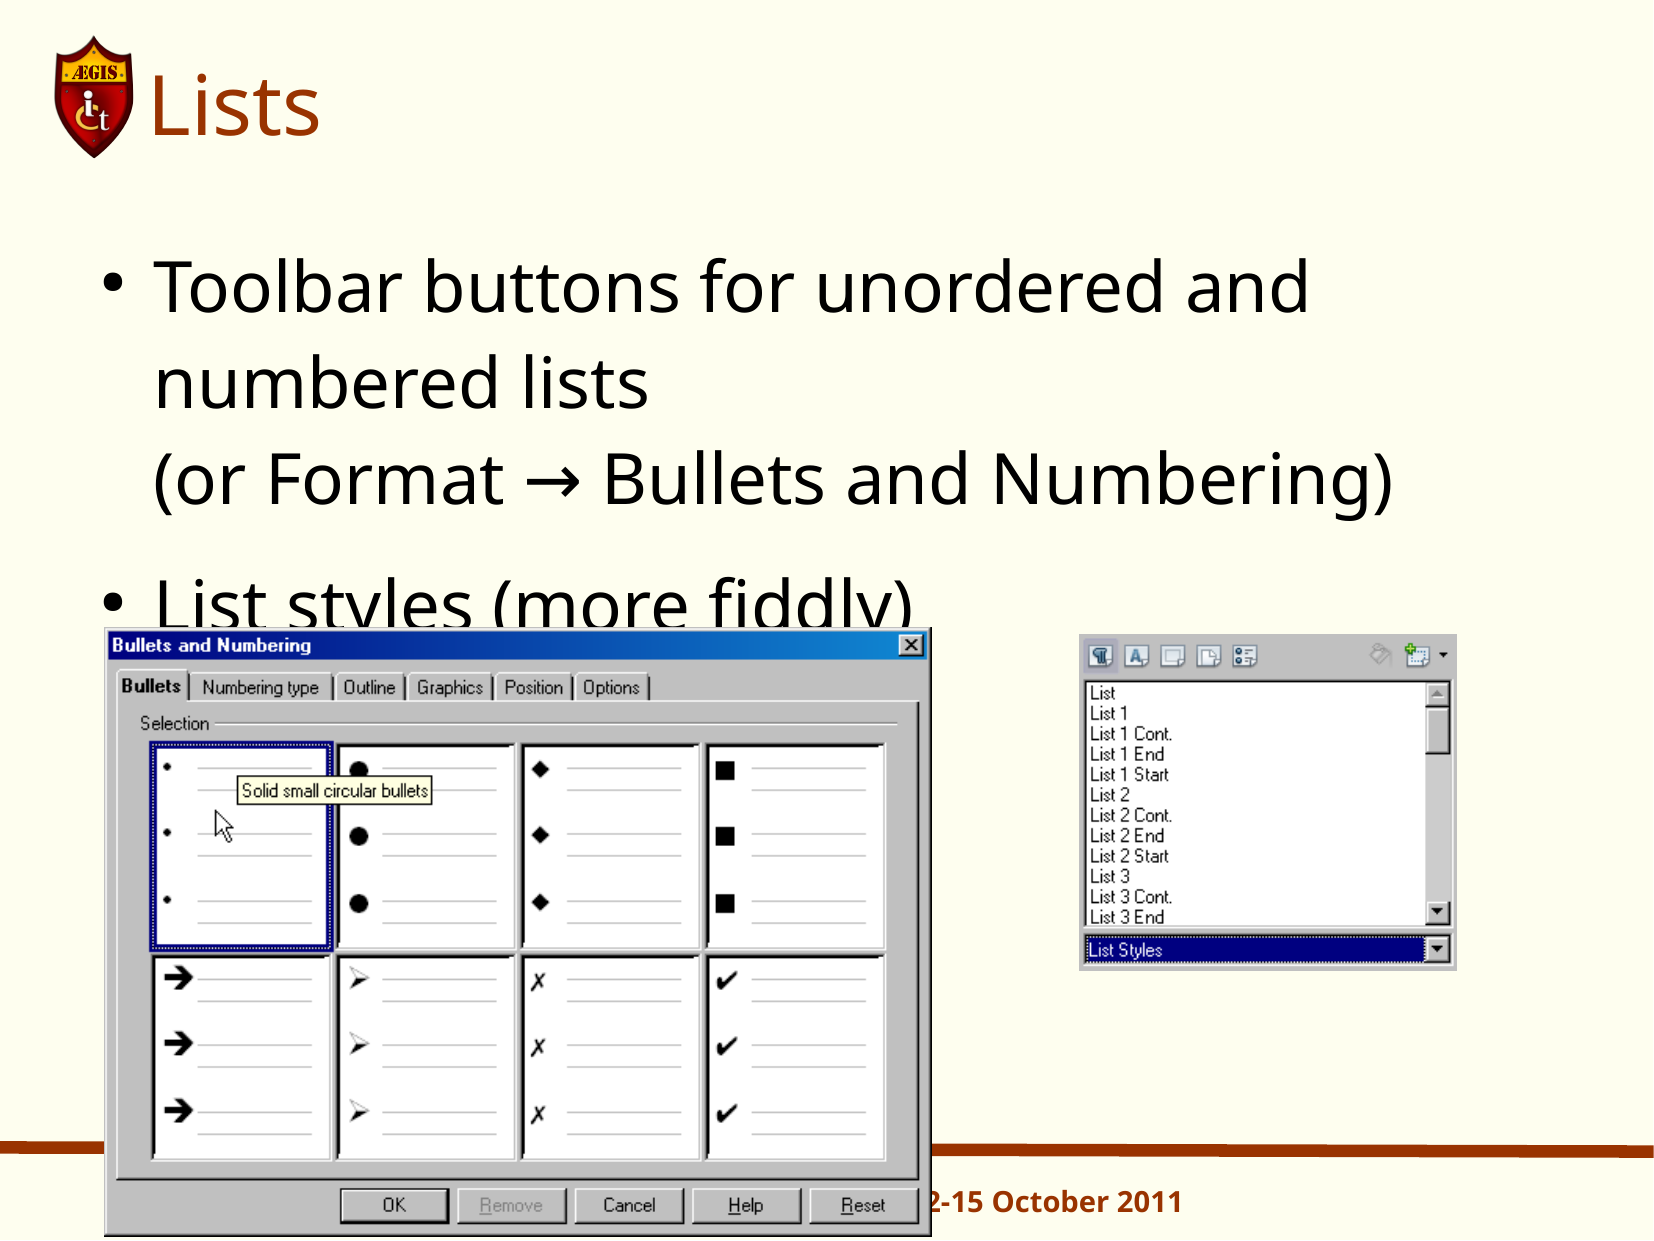

# Lists
Toolbar buttons for unordered and numbered lists
(or Format → Bullets and Numbering)
List styles (more fiddly)